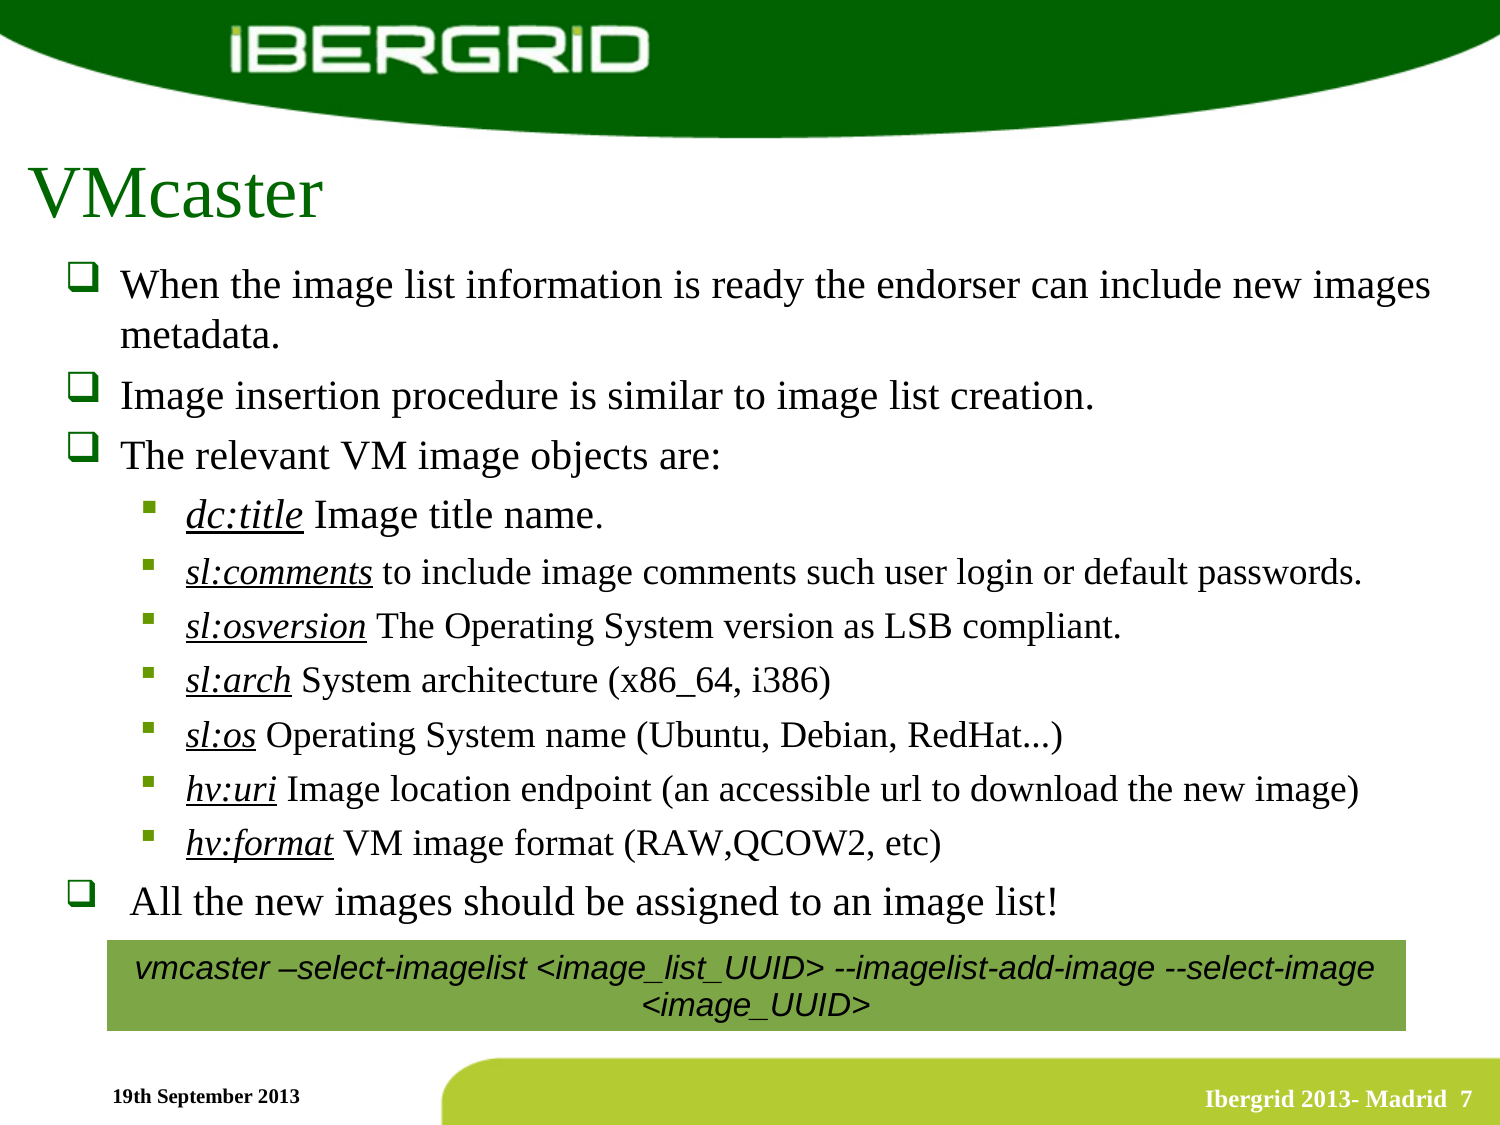

VMcaster
When the image list information is ready the endorser can include new images metadata.
Image insertion procedure is similar to image list creation.
The relevant VM image objects are:
dc:title Image title name.
sl:comments to include image comments such user login or default passwords.
sl:osversion The Operating System version as LSB compliant.
sl:arch System architecture (x86_64, i386)
sl:os Operating System name (Ubuntu, Debian, RedHat...)
hv:uri Image location endpoint (an accessible url to download the new image)
hv:format VM image format (RAW,QCOW2, etc)
 All the new images should be assigned to an image list!
| vmcaster –select-imagelist <image\_list\_UUID> --imagelist-add-image --select-image <image\_UUID> |
| --- |
19th September 2013
Ibergrid 2013- Madrid